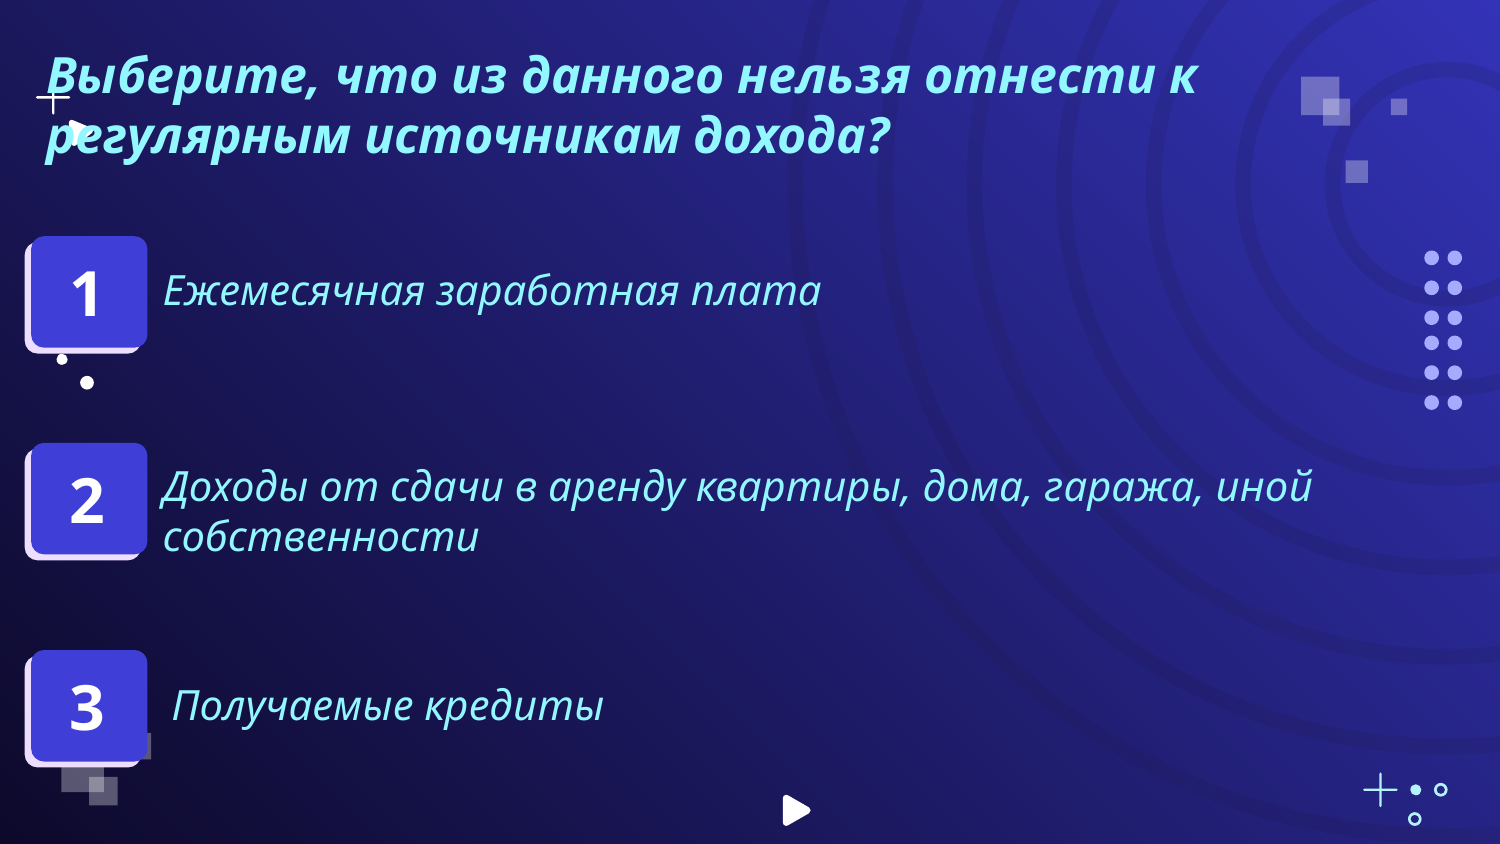

Выберите, что из данного нельзя отнести к регулярным источникам дохода?
Ежемесячная заработная плата
1
# Доходы от сдачи в аренду квартиры, дома, гаража, иной собственности
2
3
 Получаемые кредиты